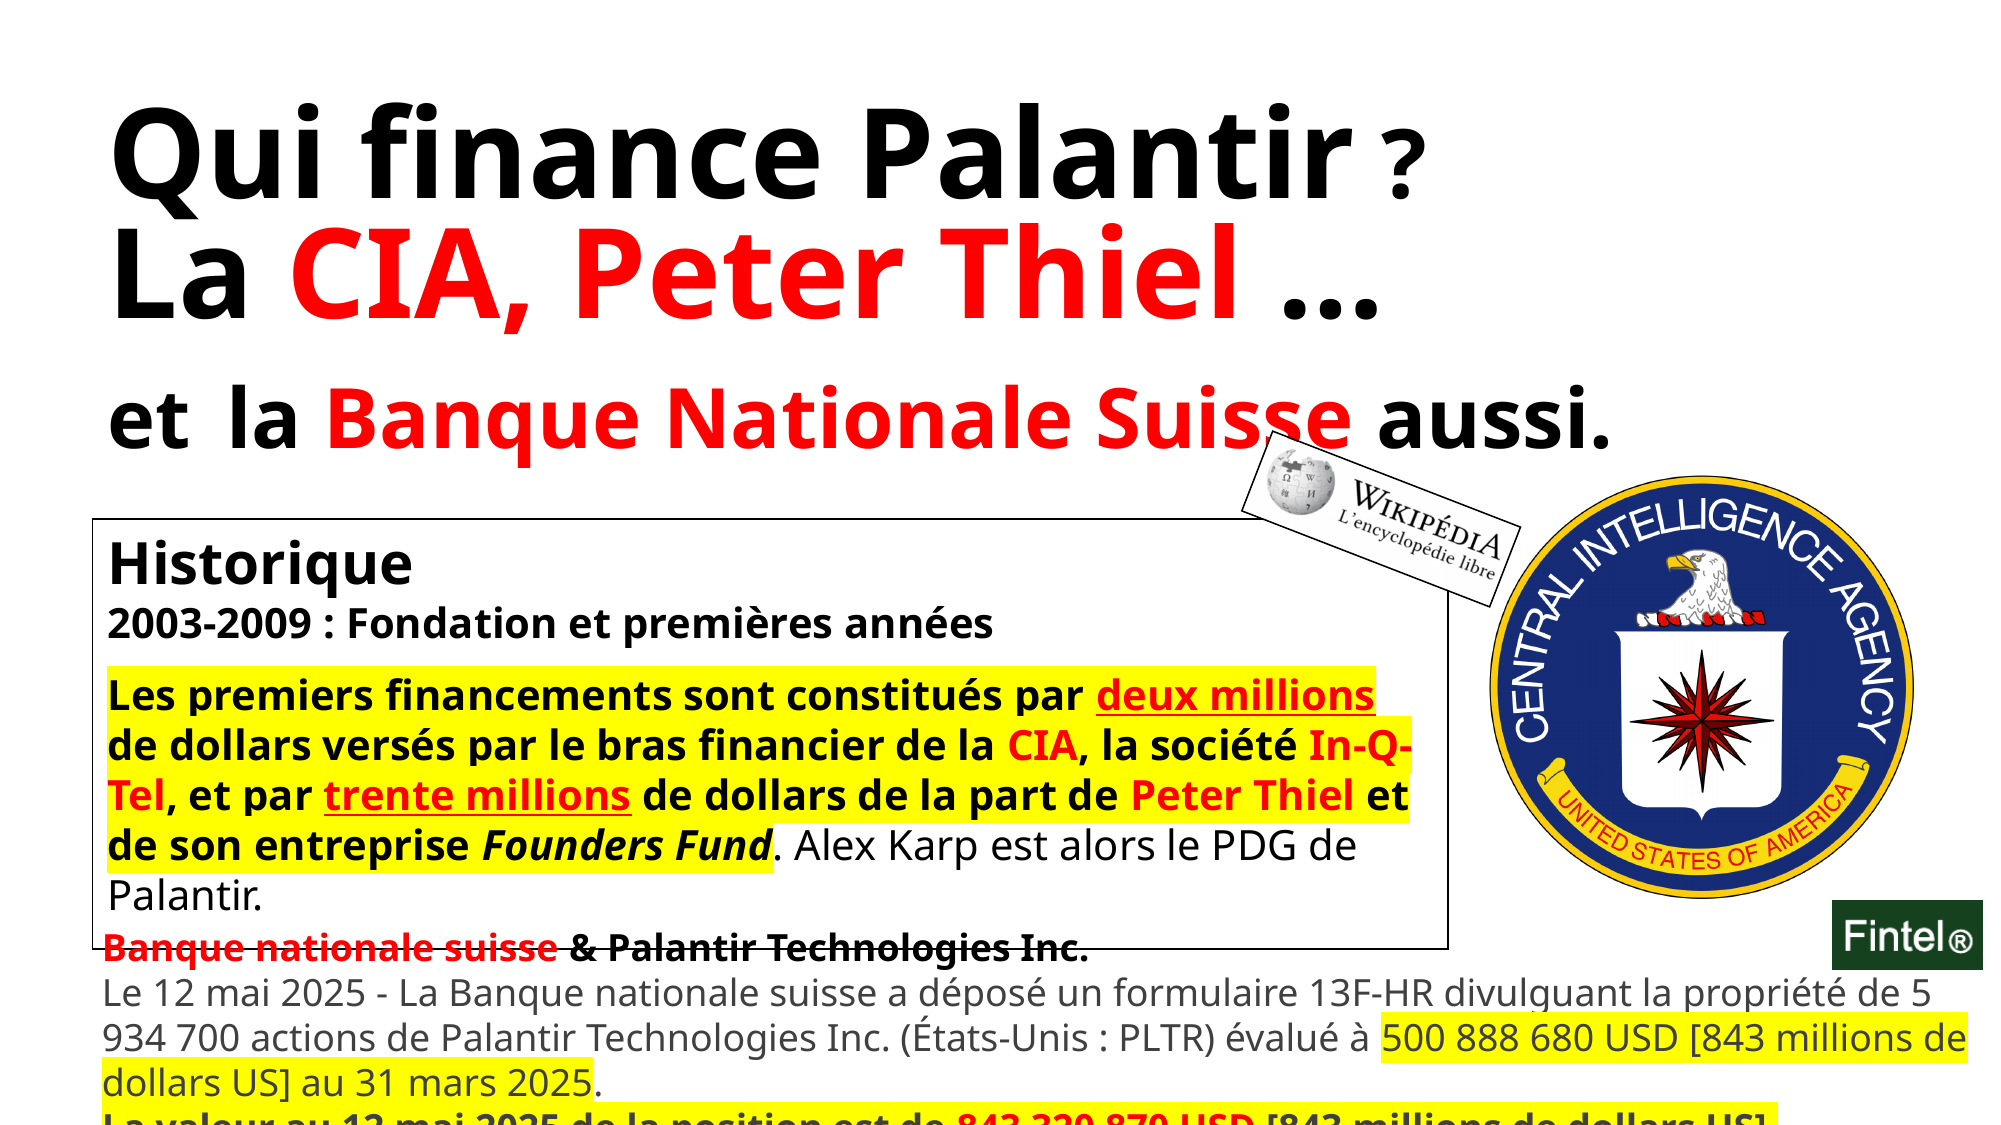

Qui finance Palantir ?
La CIA, Peter Thiel …
et la Banque Nationale Suisse aussi.
Historique
2003-2009 : Fondation et premières années
Les premiers financements sont constitués par deux millions de dollars versés par le bras financier de la CIA, la société In-Q-Tel, et par trente millions de dollars de la part de Peter Thiel et de son entreprise Founders Fund. Alex Karp est alors le PDG de Palantir.
Banque nationale suisse & Palantir Technologies Inc.
Le 12 mai 2025 - La Banque nationale suisse a déposé un formulaire 13F-HR divulguant la propriété de 5 934 700 actions de Palantir Technologies Inc. (États-Unis : PLTR) évalué à 500 888 680 USD [843 millions de dollars US] au 31 mars 2025.
La valeur au 12 mai 2025 de la position est de 843 320 870 USD [843 millions de dollars US].